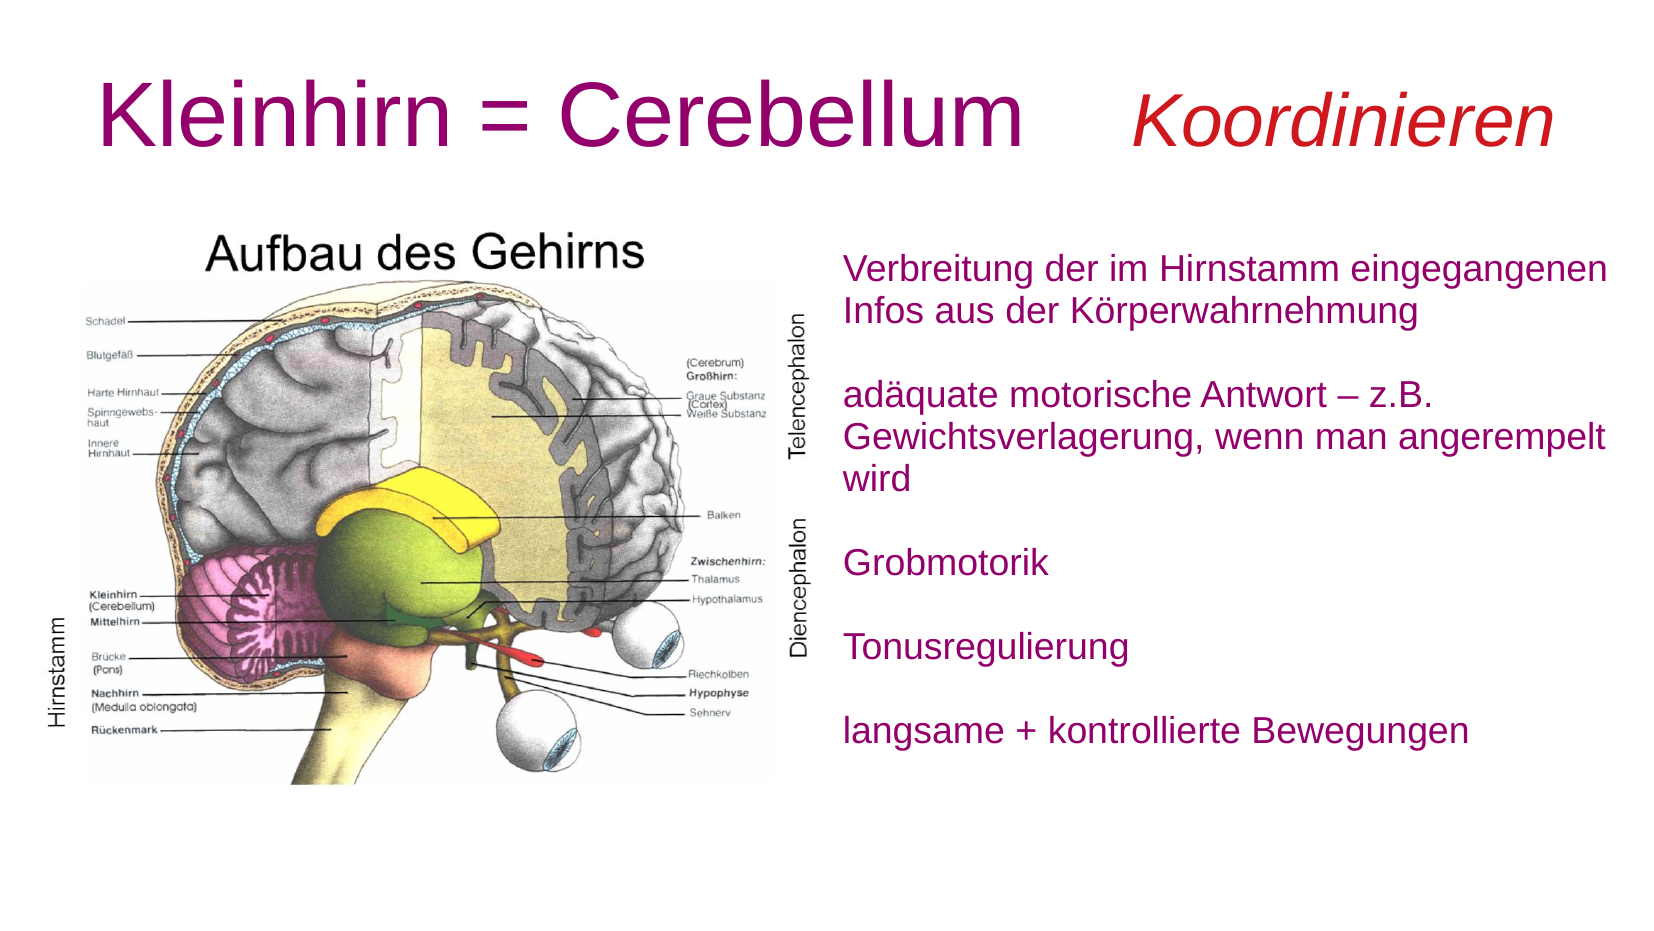

# Kleinhirn = Cerebellum Koordinieren
Verbreitung der im Hirnstamm eingegangenen Infos aus der Körperwahrnehmung
adäquate motorische Antwort – z.B. Gewichtsverlagerung, wenn man angerempelt wird
Grobmotorik
Tonusregulierung
langsame + kontrollierte Bewegungen